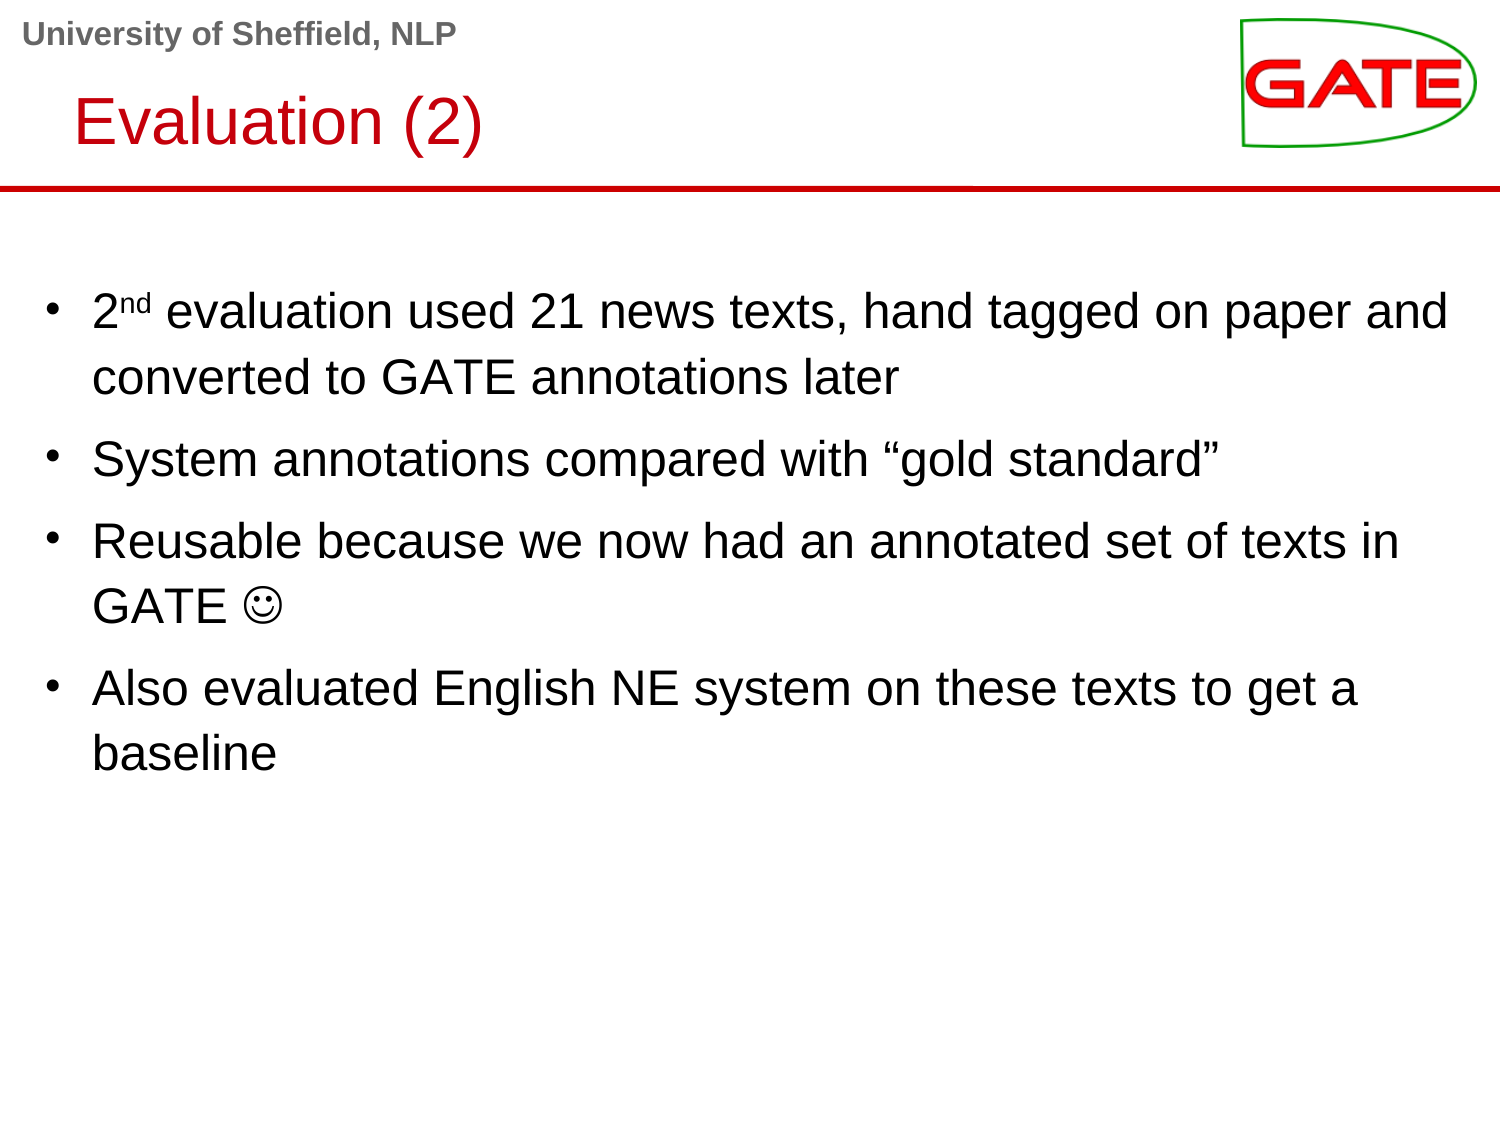

# Evaluation (2)
2nd evaluation used 21 news texts, hand tagged on paper and converted to GATE annotations later
System annotations compared with “gold standard”
Reusable because we now had an annotated set of texts in GATE 
Also evaluated English NE system on these texts to get a baseline